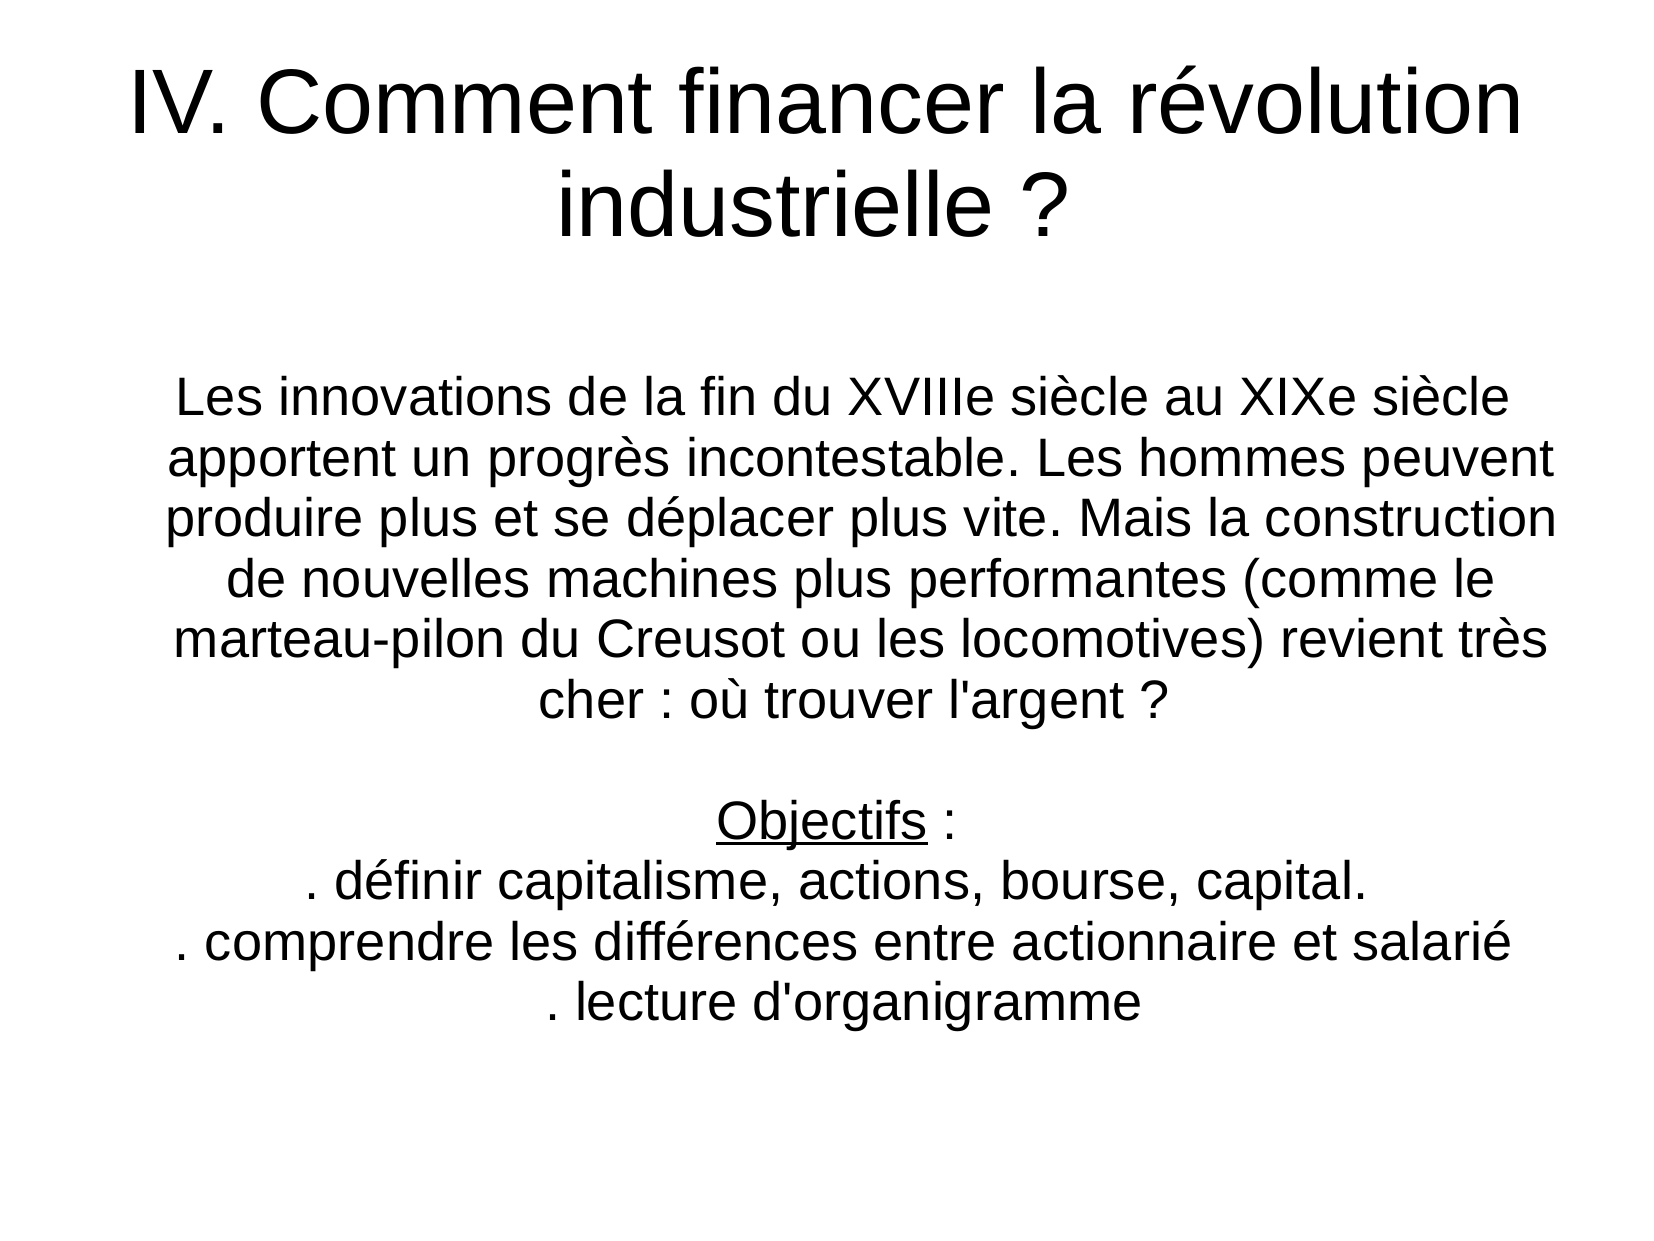

# IV. Comment financer la révolution industrielle ?
Les innovations de la fin du XVIIIe siècle au XIXe siècle apportent un progrès incontestable. Les hommes peuvent produire plus et se déplacer plus vite. Mais la construction de nouvelles machines plus performantes (comme le marteau-pilon du Creusot ou les locomotives) revient très cher : où trouver l'argent ?
Objectifs :
. définir capitalisme, actions, bourse, capital.
. comprendre les différences entre actionnaire et salarié
. lecture d'organigramme